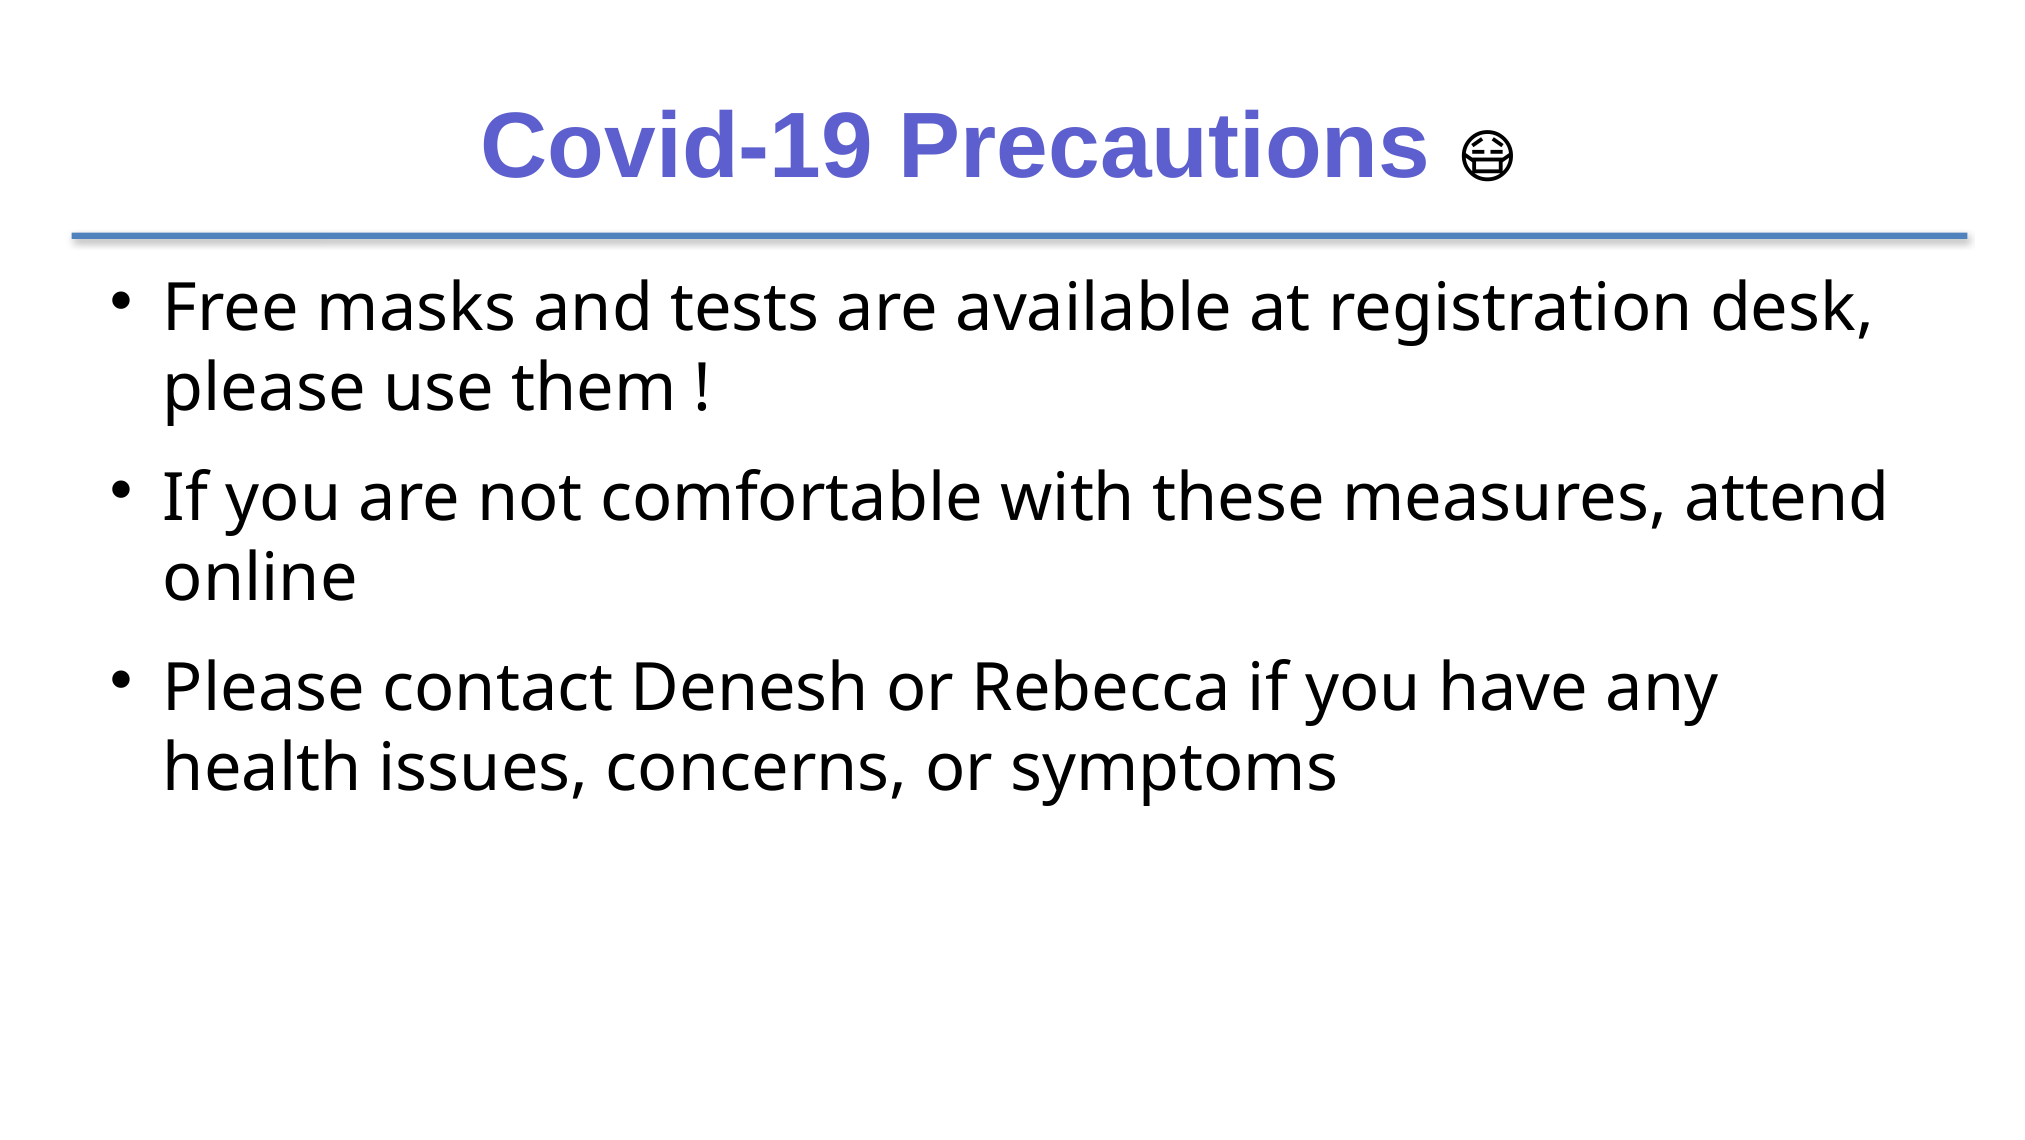

Covid-19 Precautions 😷
Free masks and tests are available at registration desk, please use them !
If you are not comfortable with these measures, attend online
Please contact Denesh or Rebecca if you have any health issues, concerns, or symptoms